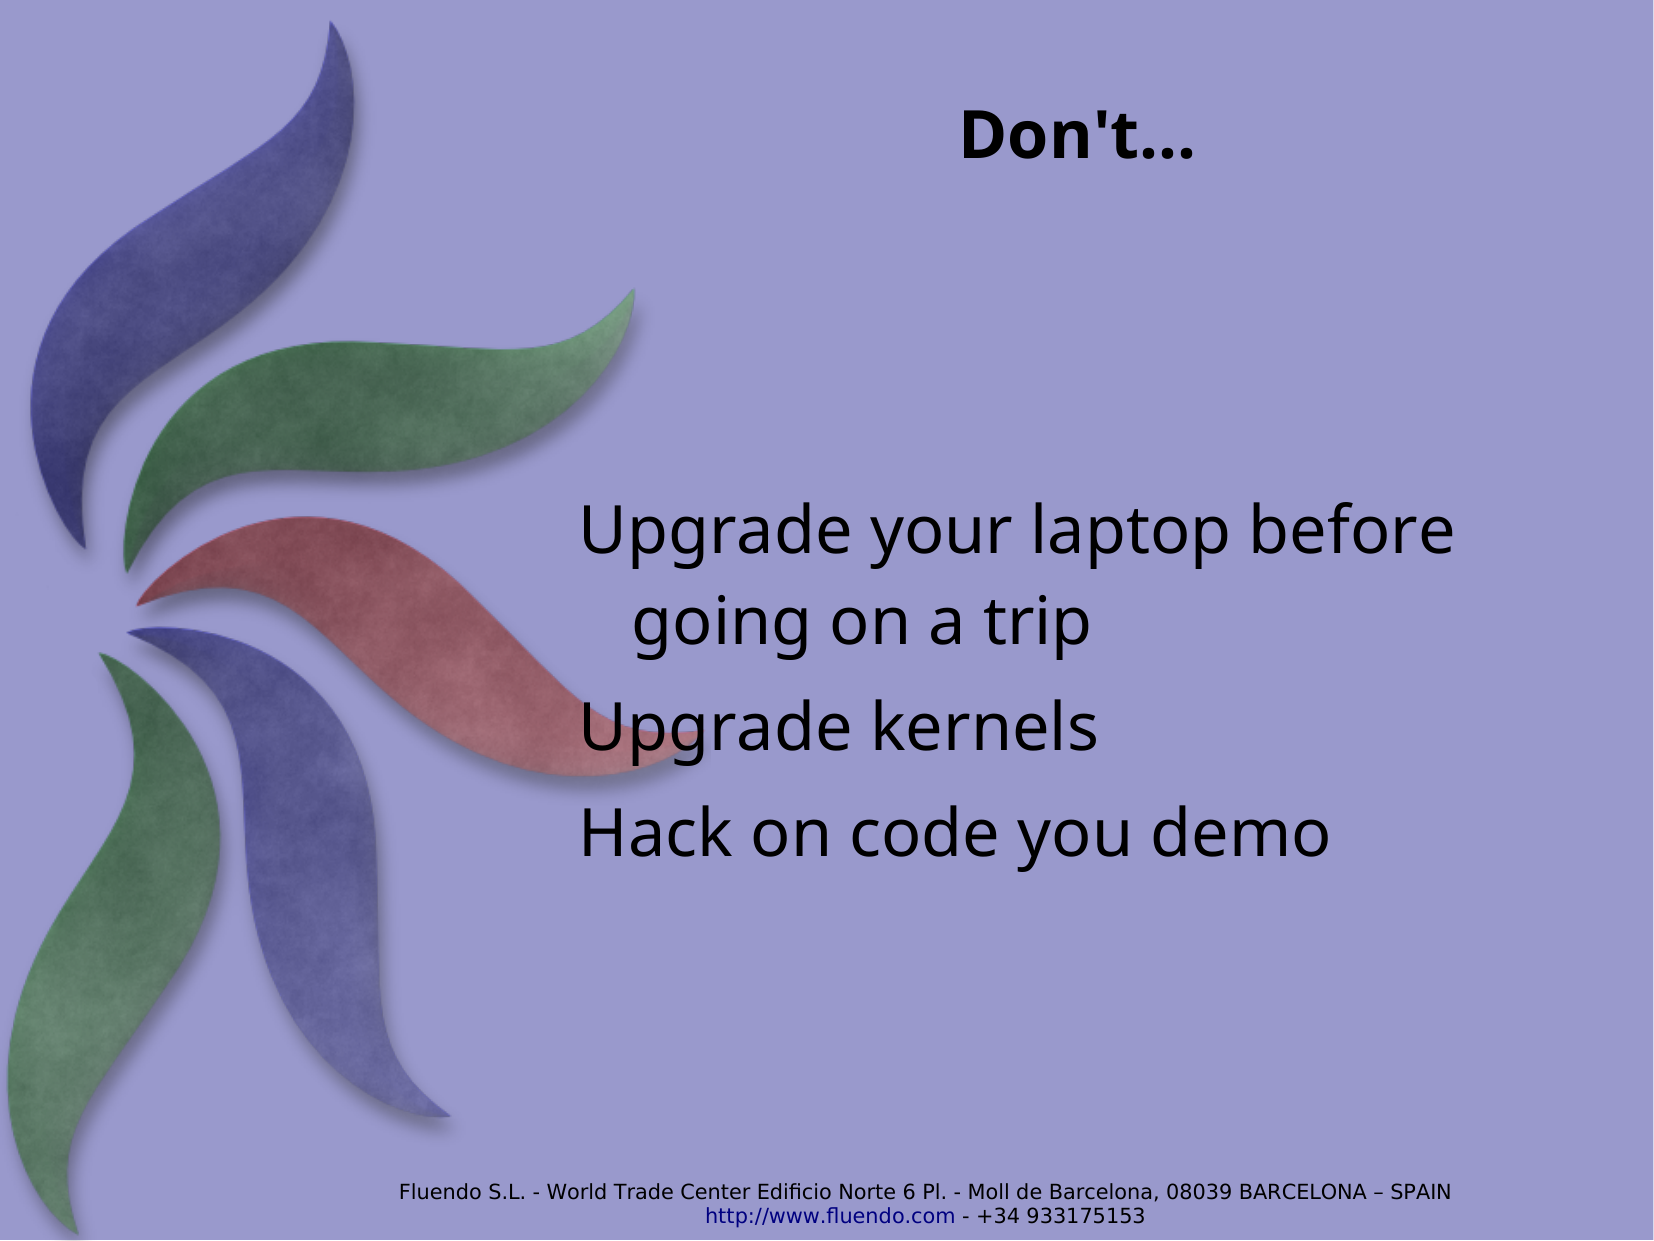

# Don't...
Upgrade your laptop before going on a trip
Upgrade kernels
Hack on code you demo